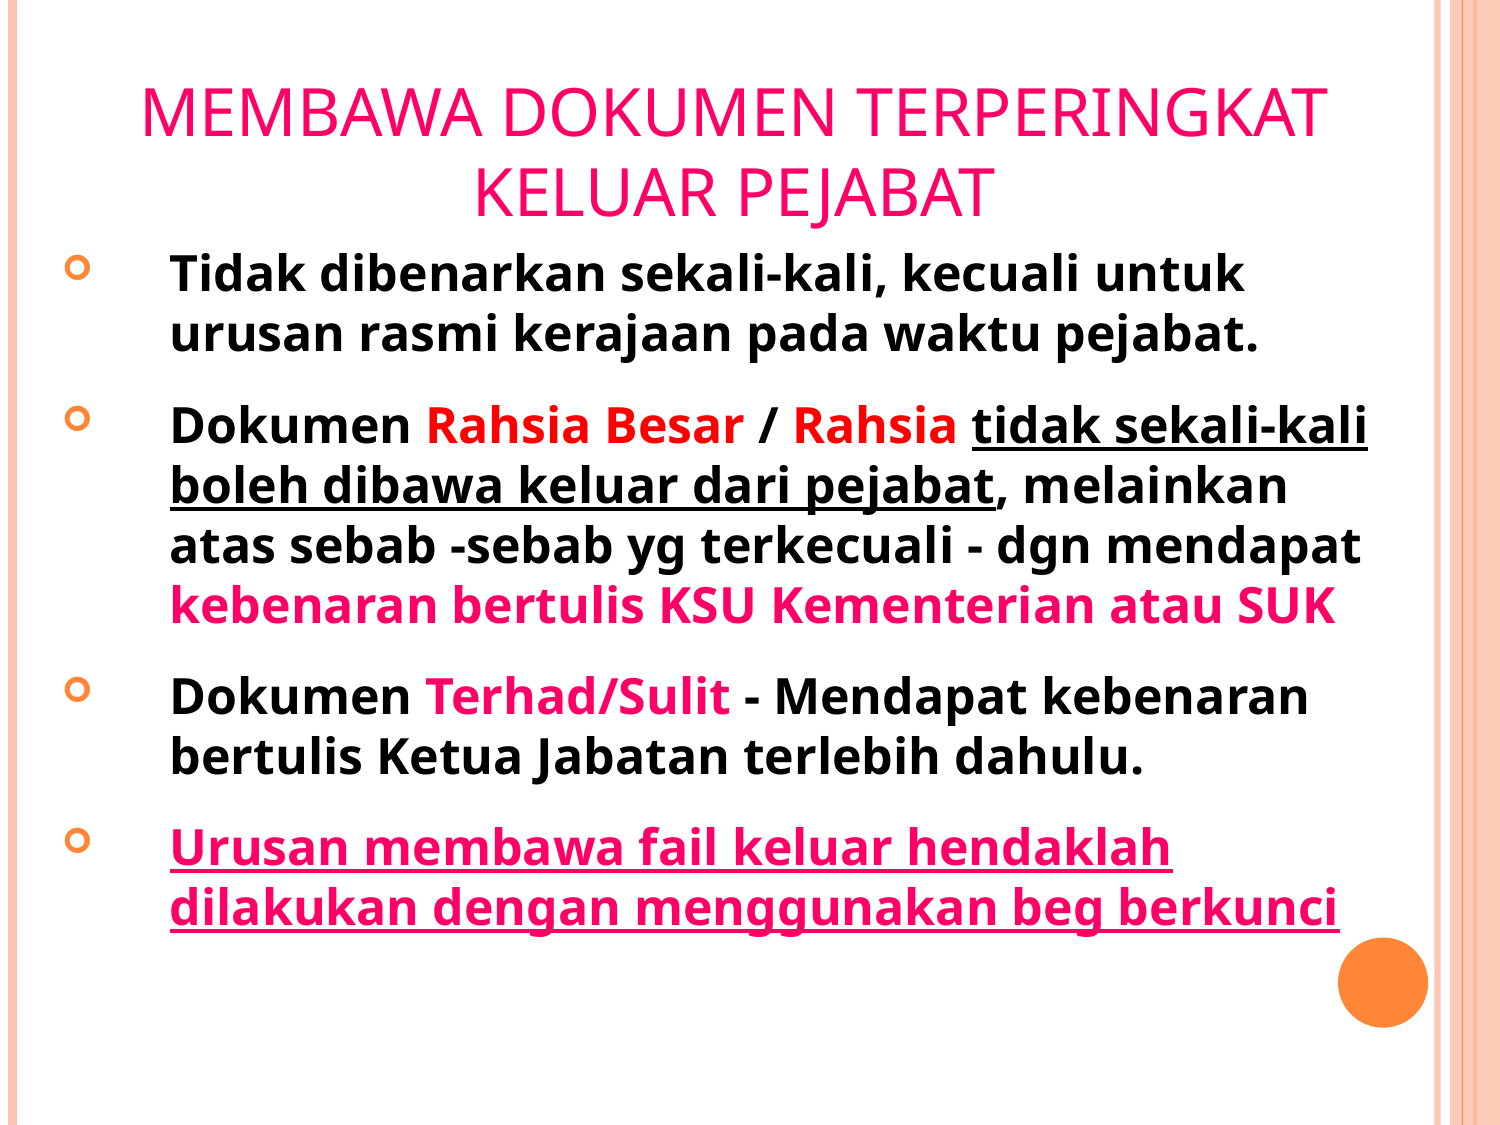

MEMBAWA DOKUMEN TERPERINGKAT KELUAR PEJABAT
# Tidak dibenarkan sekali-kali, kecuali untuk urusan rasmi kerajaan pada waktu pejabat.
Dokumen Rahsia Besar / Rahsia tidak sekali-kali boleh dibawa keluar dari pejabat, melainkan atas sebab -sebab yg terkecuali - dgn mendapat kebenaran bertulis KSU Kementerian atau SUK
Dokumen Terhad/Sulit - Mendapat kebenaran bertulis Ketua Jabatan terlebih dahulu.
Urusan membawa fail keluar hendaklah dilakukan dengan menggunakan beg berkunci